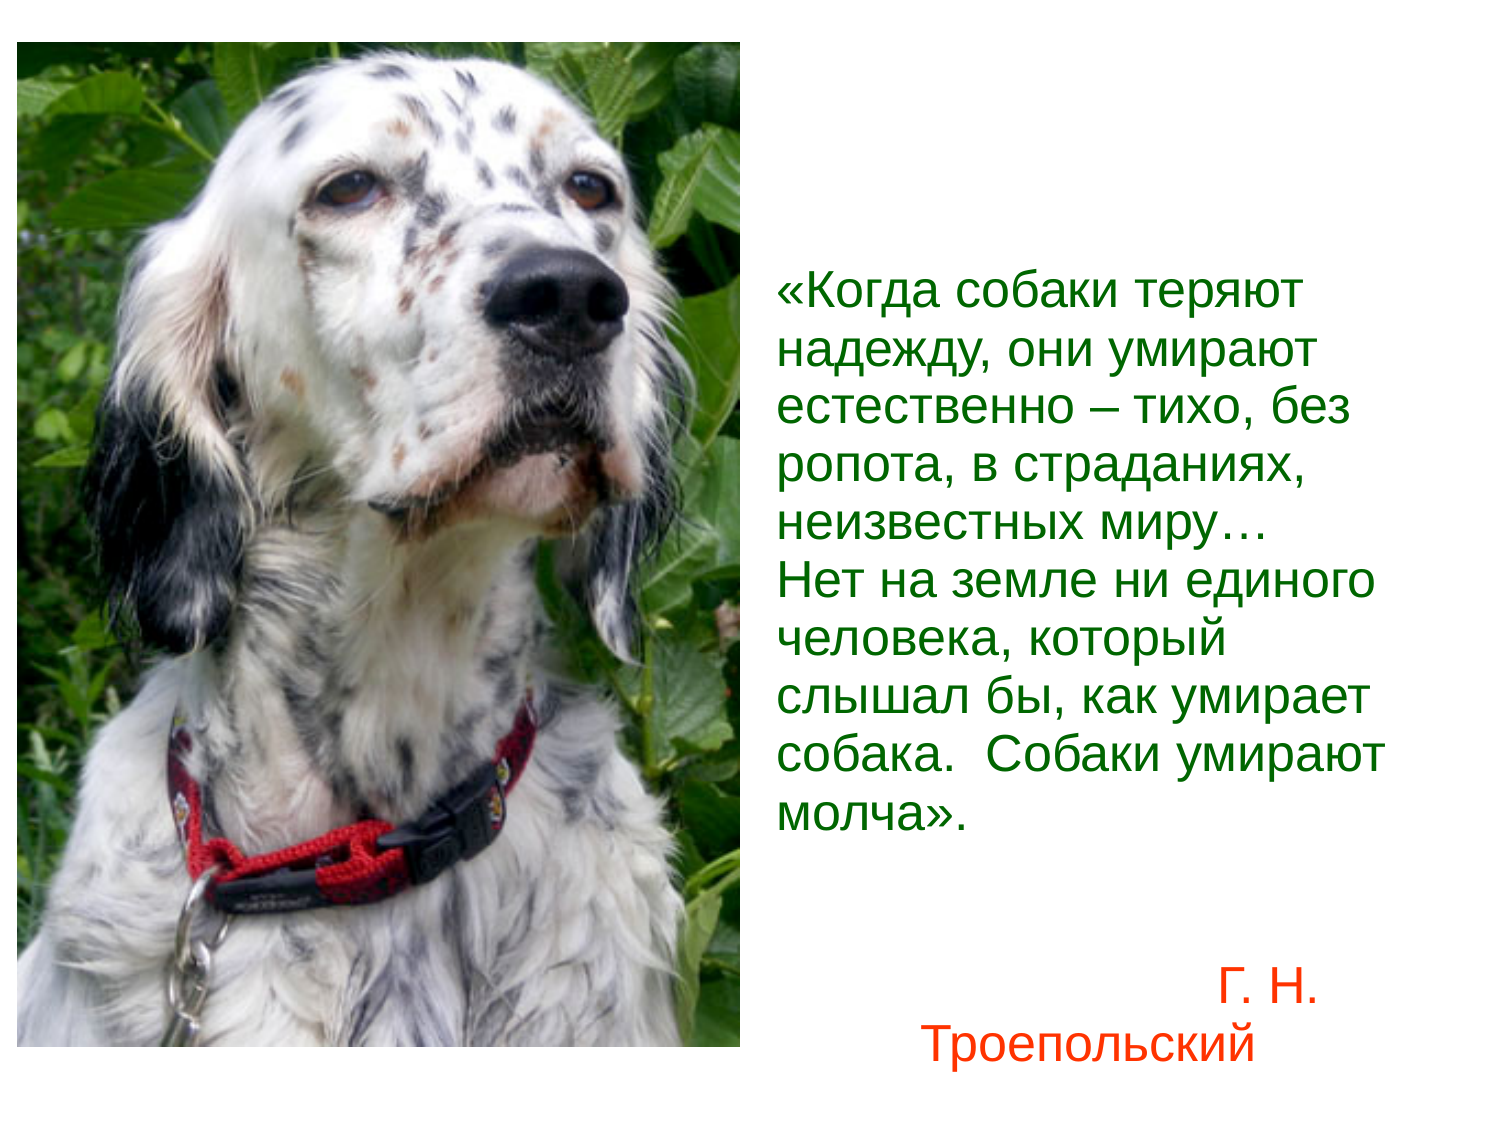

«Когда собаки теряют надежду, они умирают естественно – тихо, без ропота, в страданиях, неизвестных миру…
Нет на земле ни единого человека, который слышал бы, как умирает собака. Собаки умирают молча».
 Г. Н. Троепольский